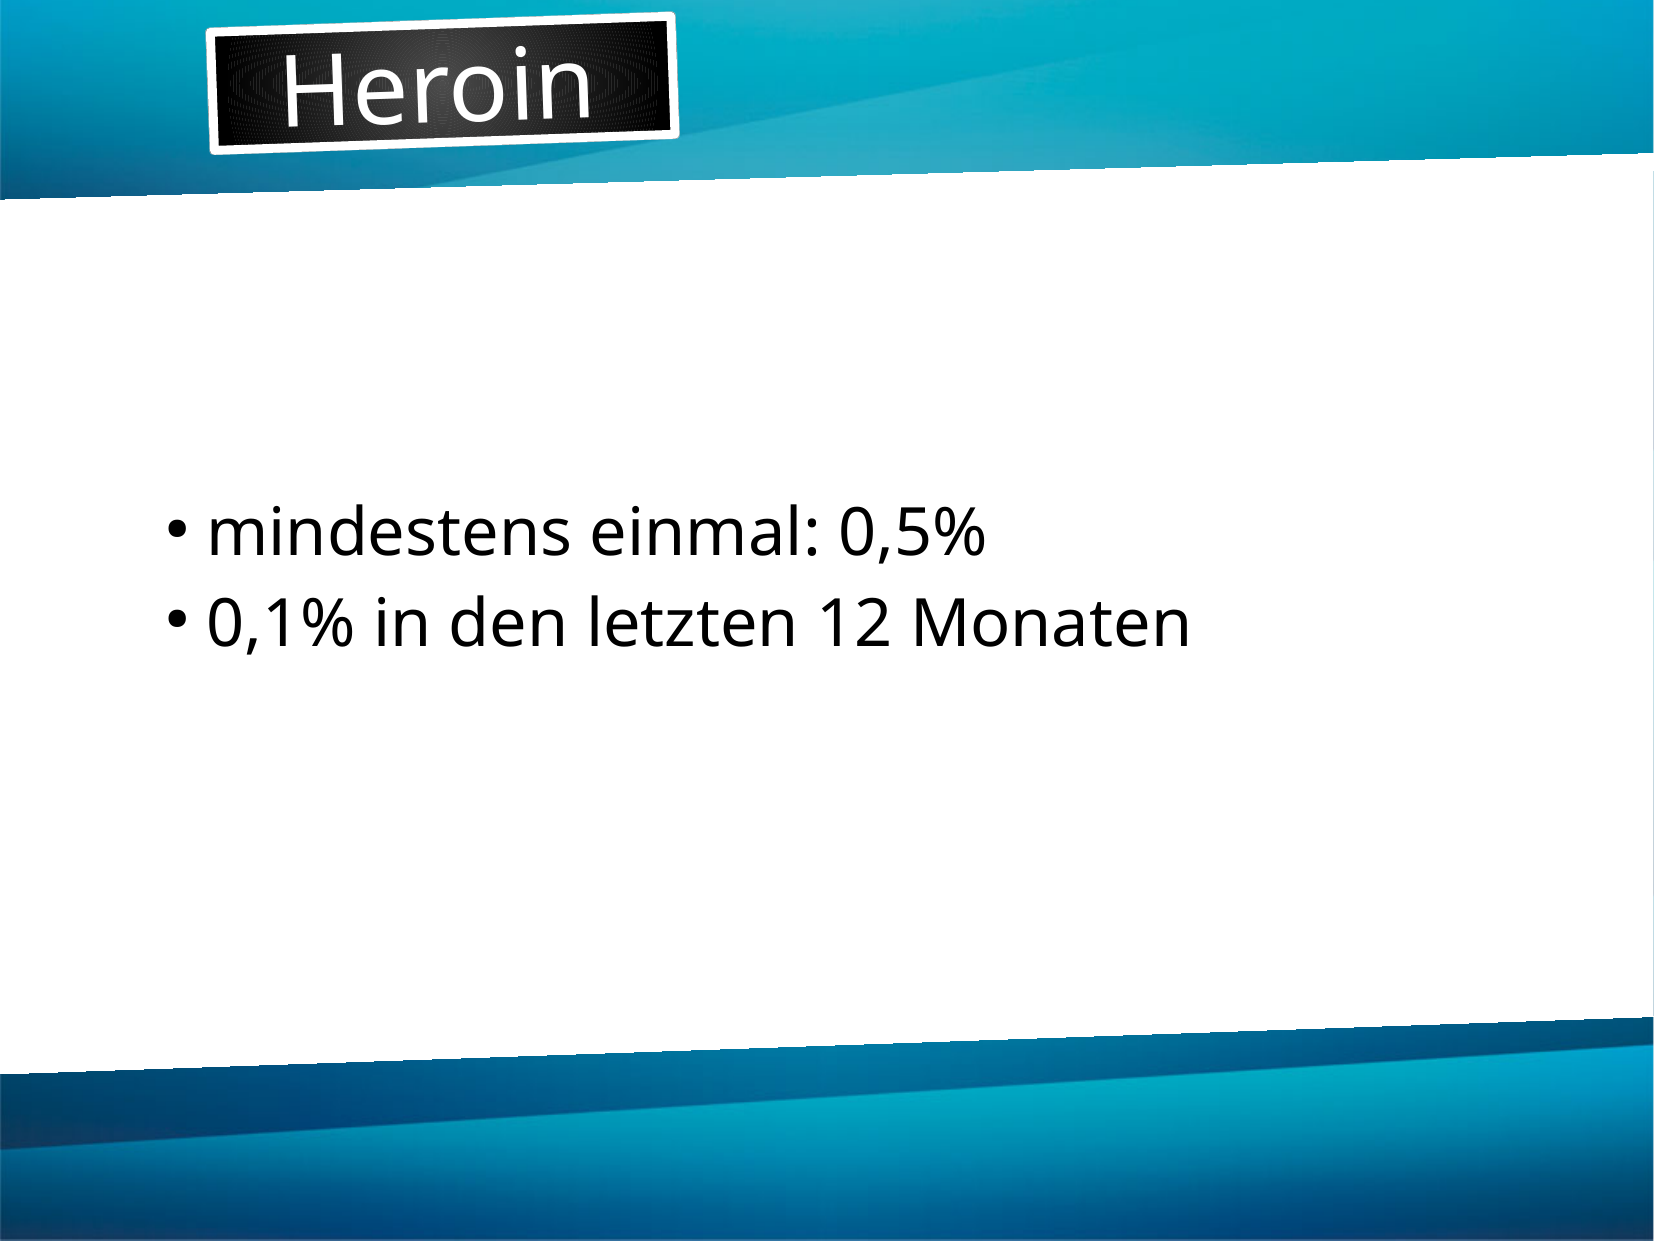

# Heroin
 mindestens einmal: 0,5%
 0,1% in den letzten 12 Monaten